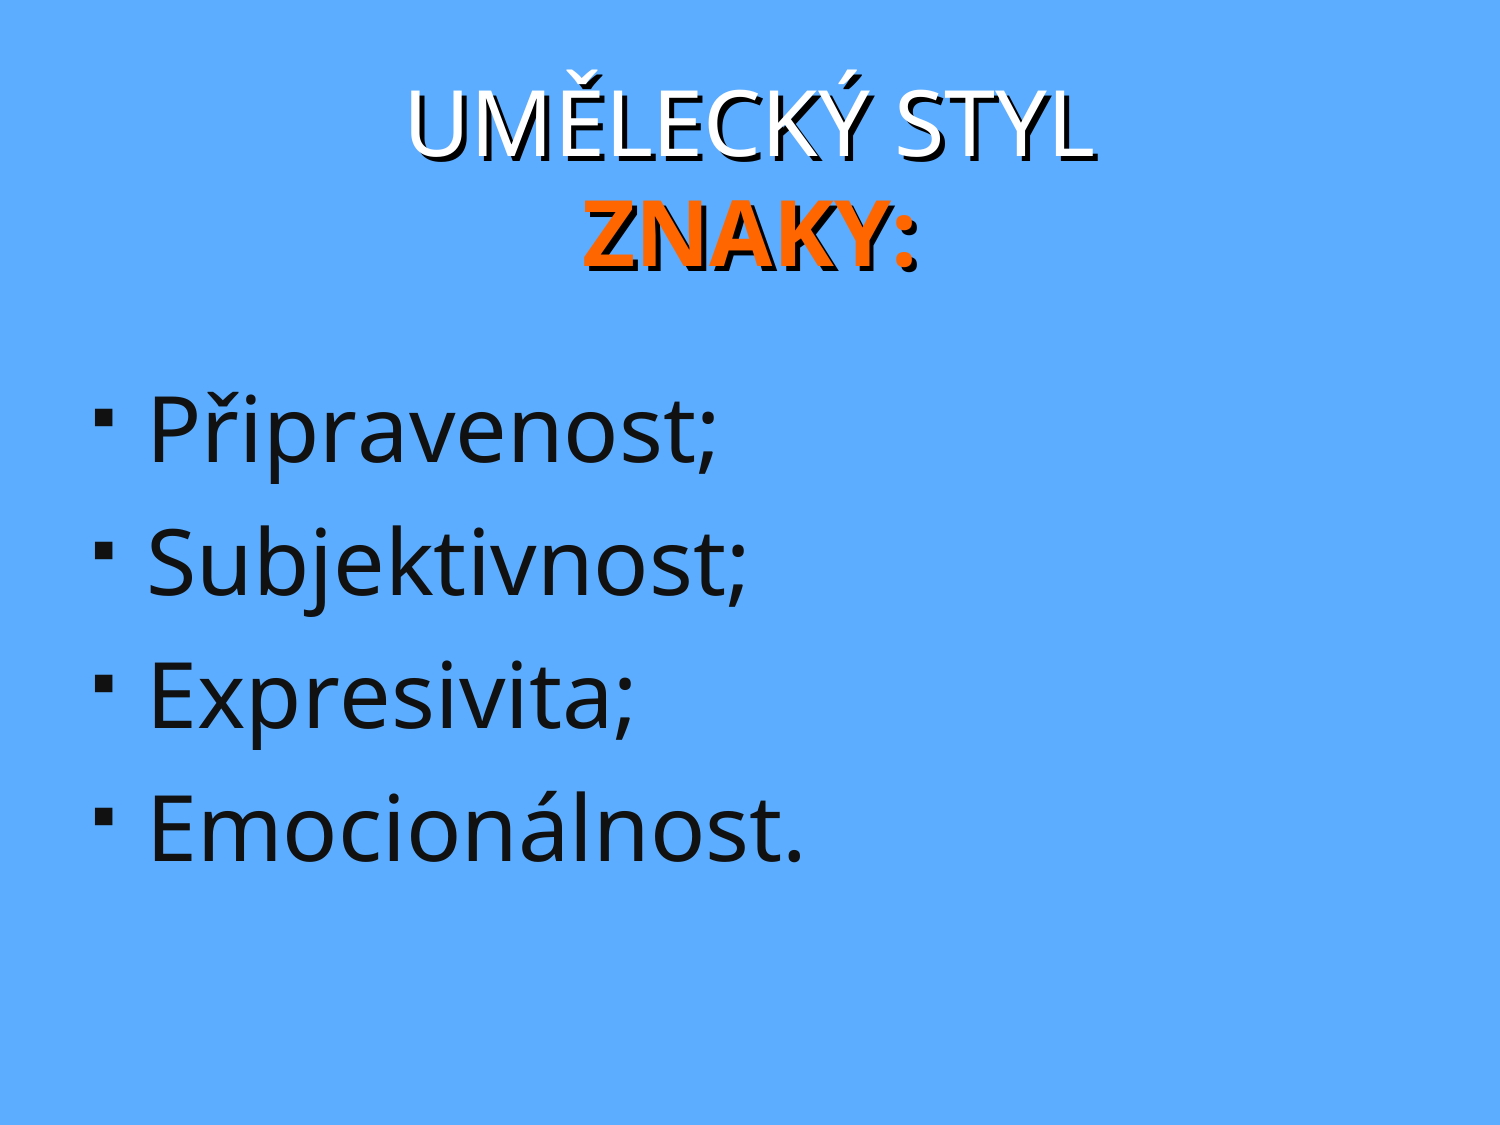

# UMĚLECKÝ STYL ZNAKY:
Připravenost;
Subjektivnost;
Expresivita;
Emocionálnost.